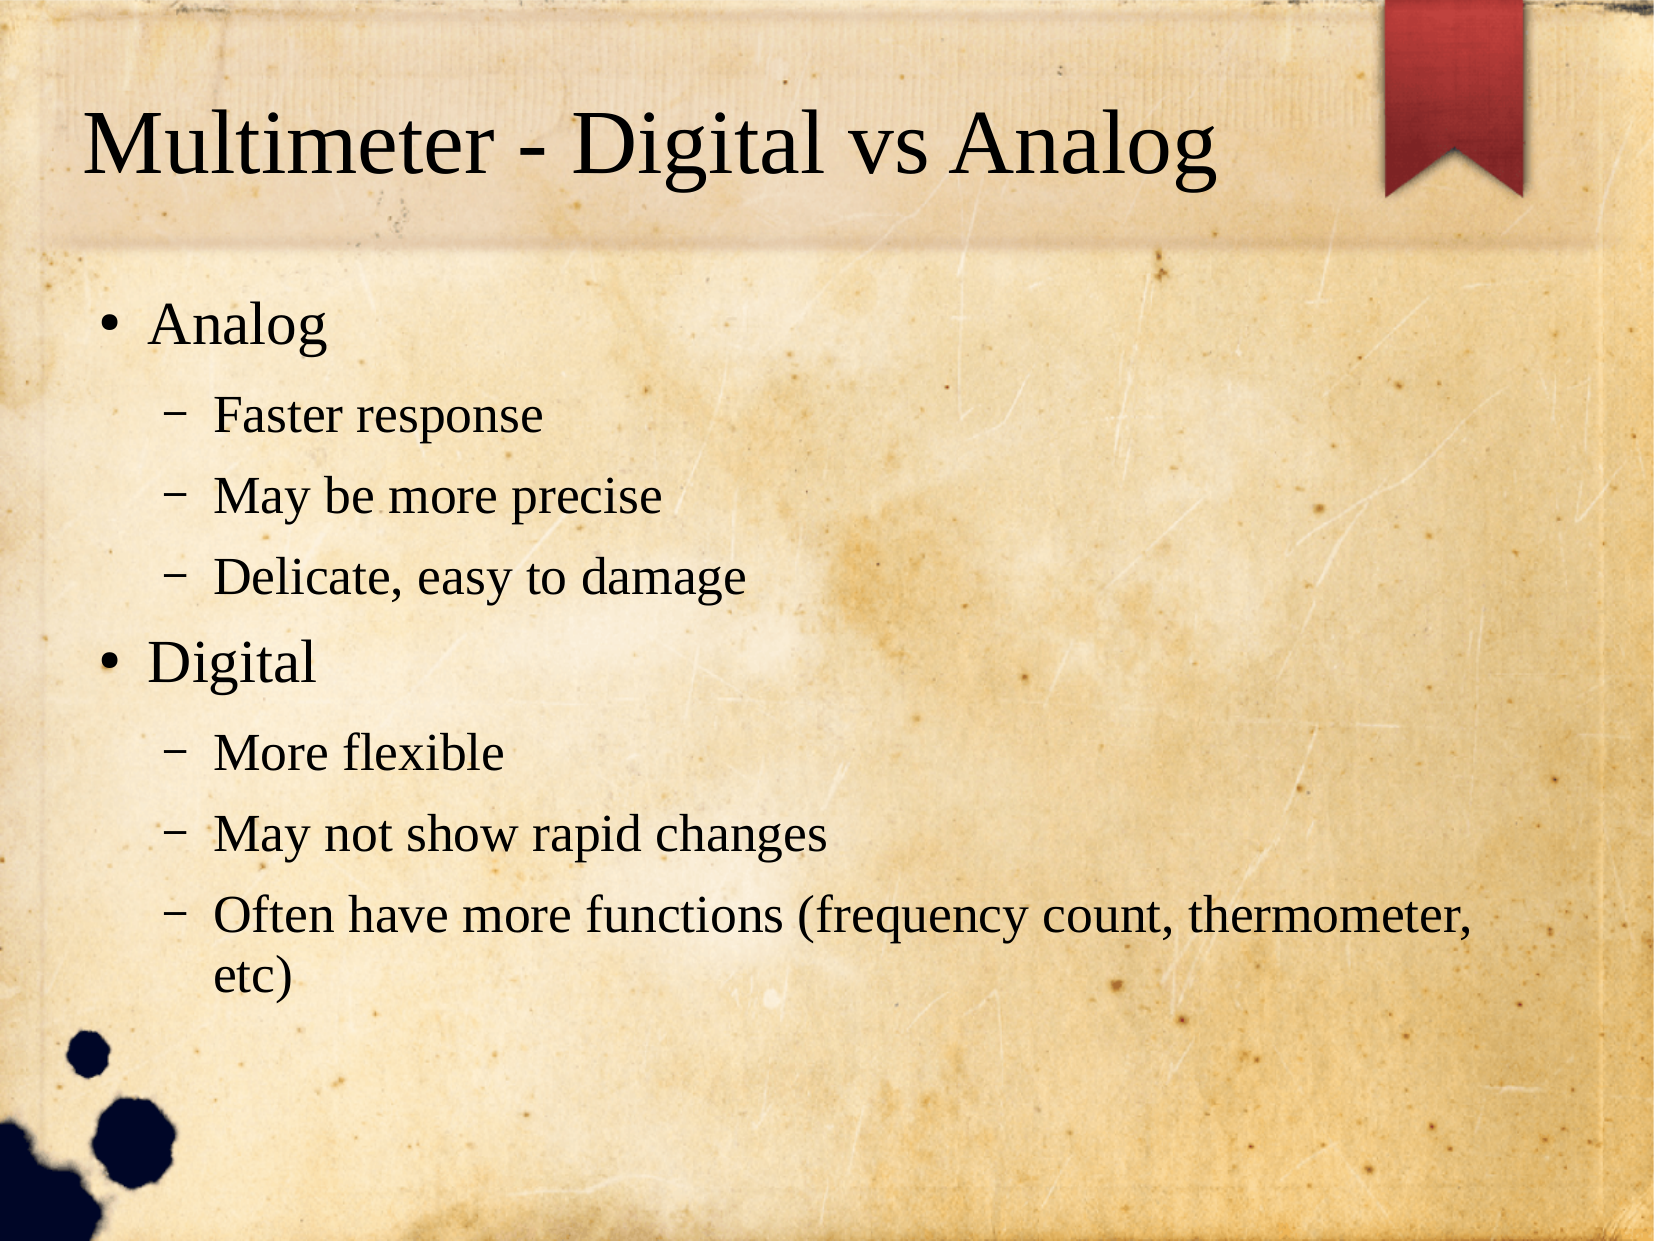

# Multimeter - Digital vs Analog
Analog
Faster response
May be more precise
Delicate, easy to damage
Digital
More flexible
May not show rapid changes
Often have more functions (frequency count, thermometer, etc)